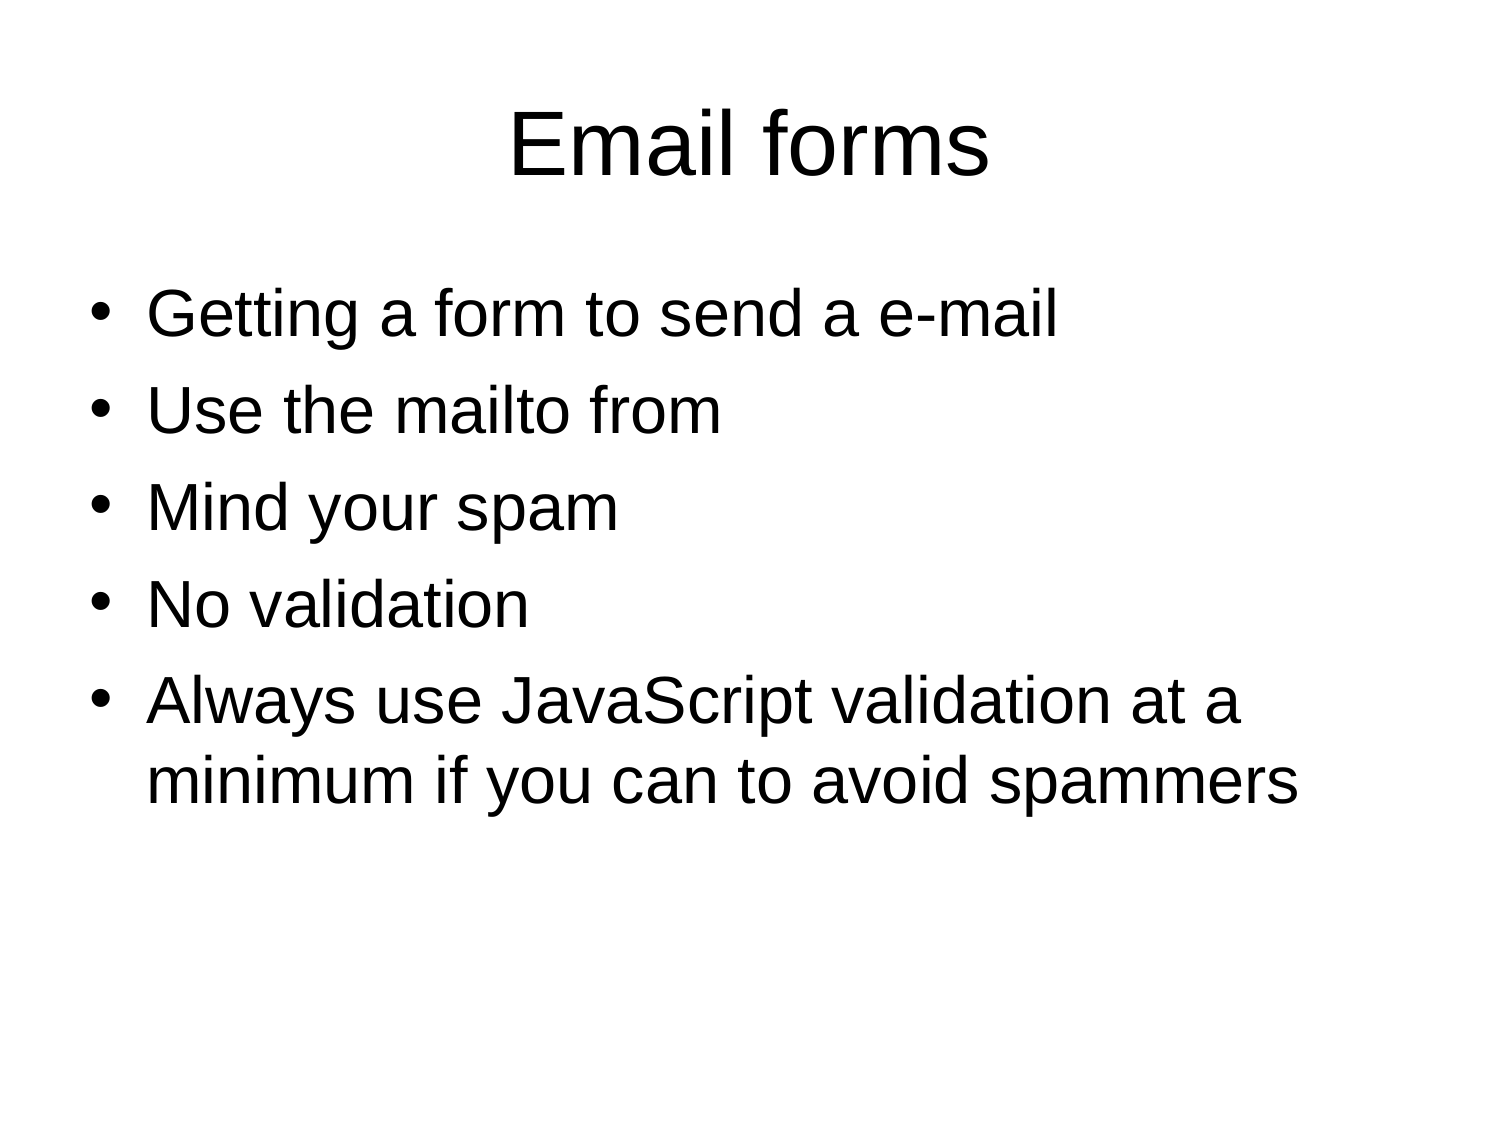

# Email forms
Getting a form to send a e-mail
Use the mailto from
Mind your spam
No validation
Always use JavaScript validation at a minimum if you can to avoid spammers